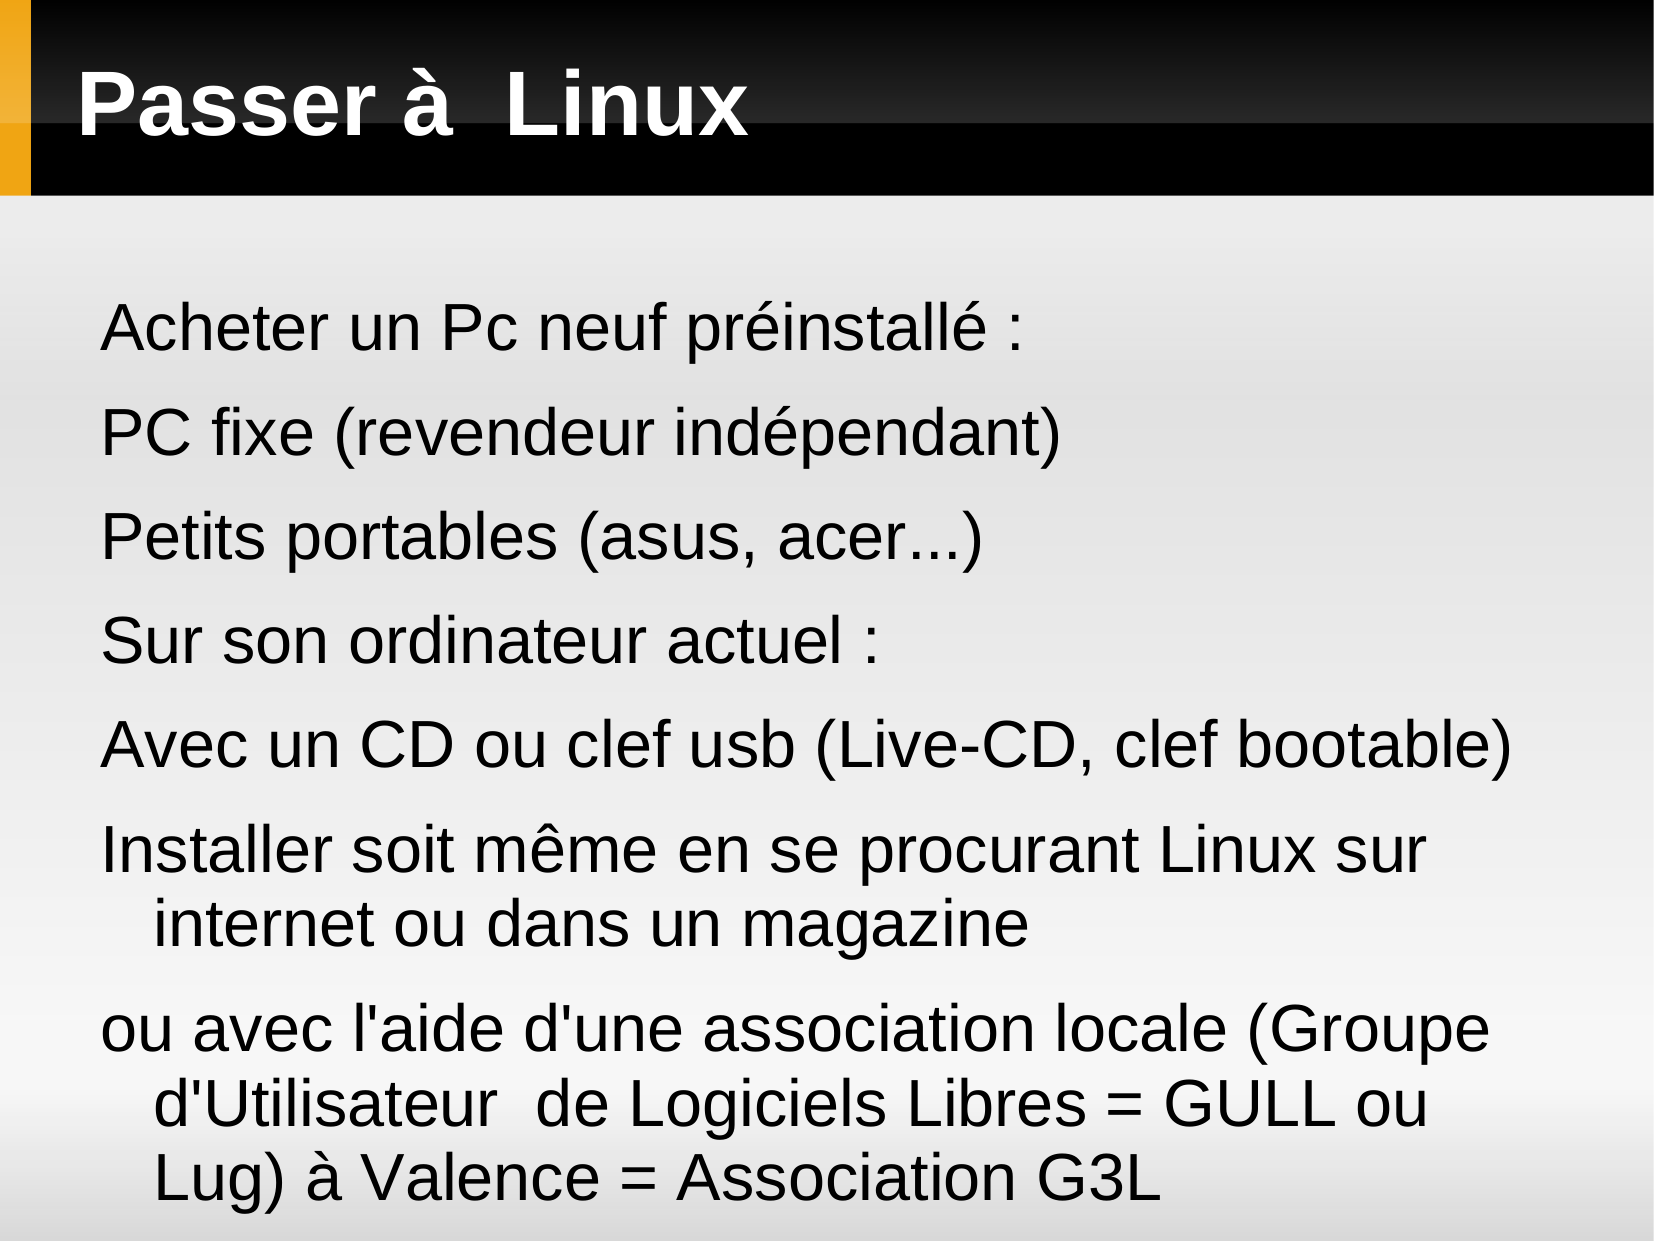

# Passer à Linux
Acheter un Pc neuf préinstallé :
PC fixe (revendeur indépendant)
Petits portables (asus, acer...)
Sur son ordinateur actuel :
Avec un CD ou clef usb (Live-CD, clef bootable)
Installer soit même en se procurant Linux sur internet ou dans un magazine
ou avec l'aide d'une association locale (Groupe d'Utilisateur de Logiciels Libres = GULL ou Lug) à Valence = Association G3L